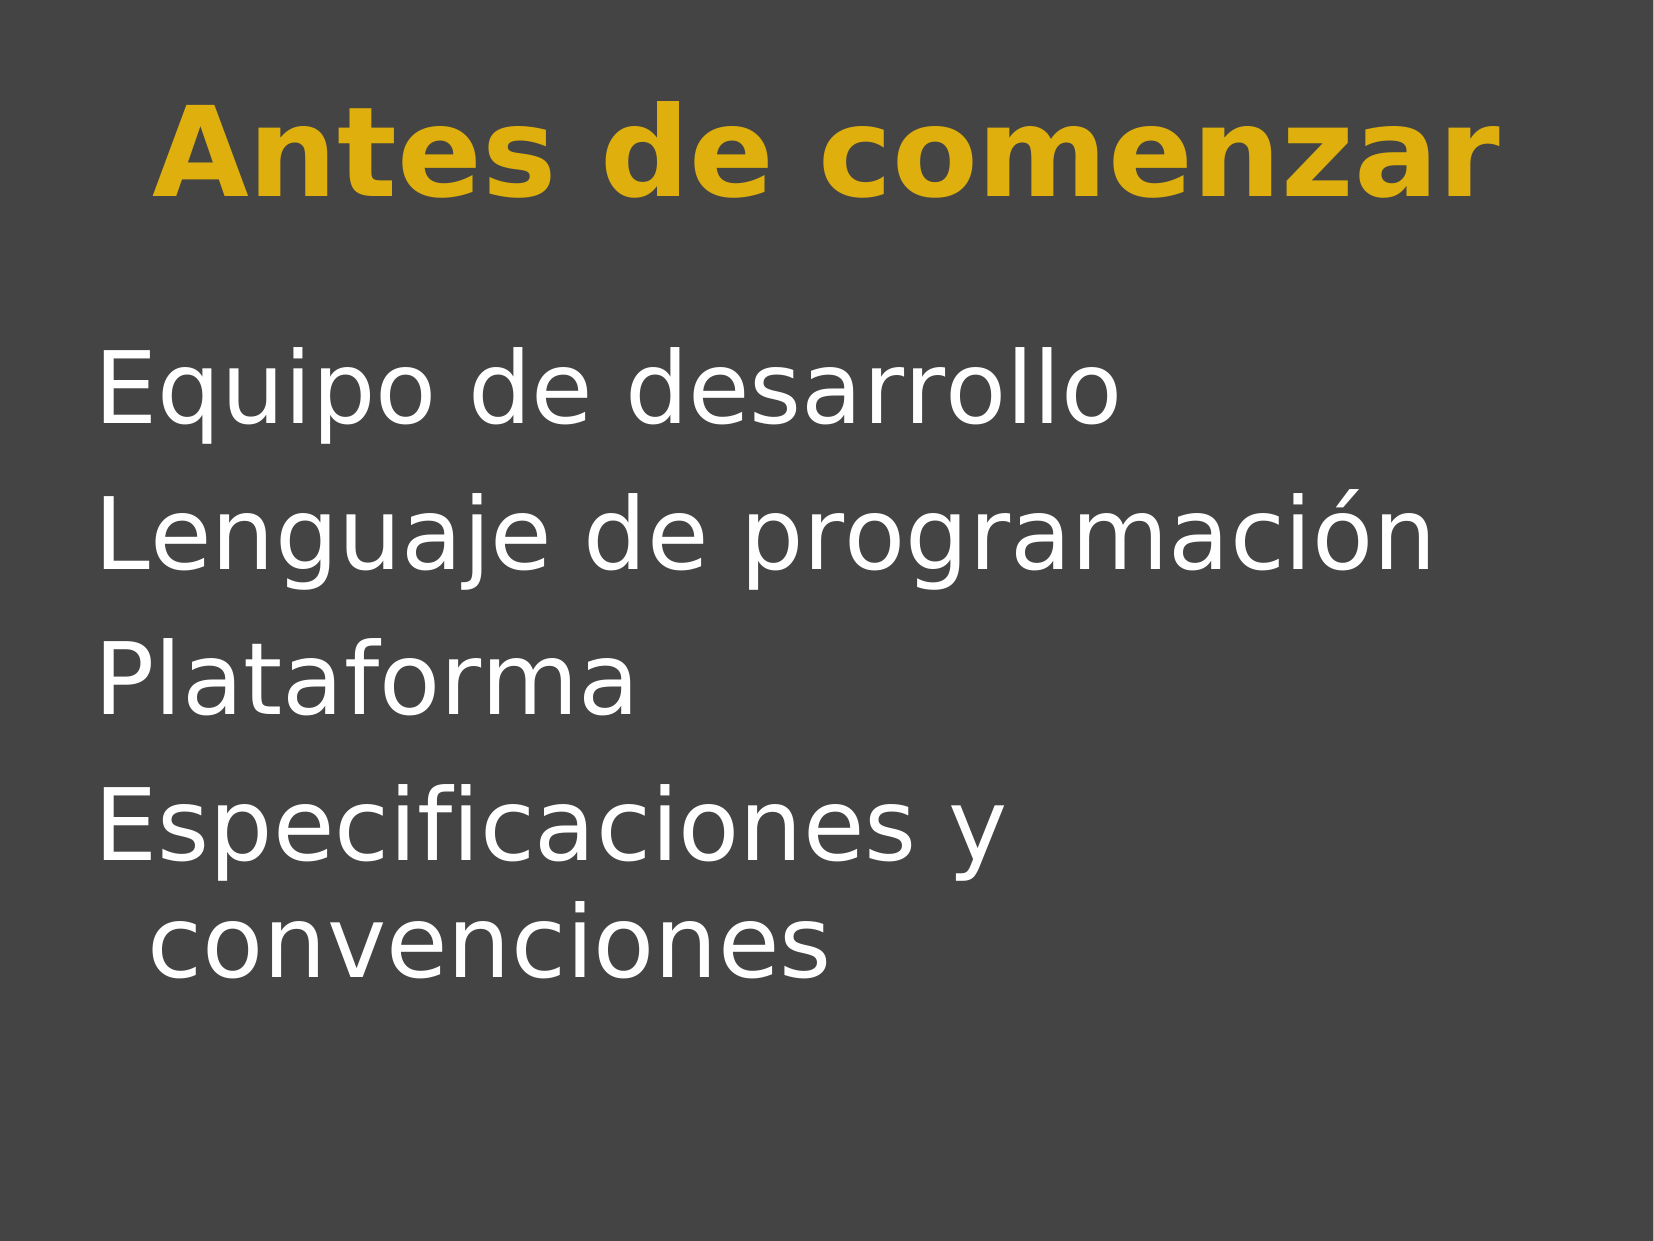

# Antes de comenzar
Equipo de desarrollo
Lenguaje de programación
Plataforma
Especificaciones y convenciones